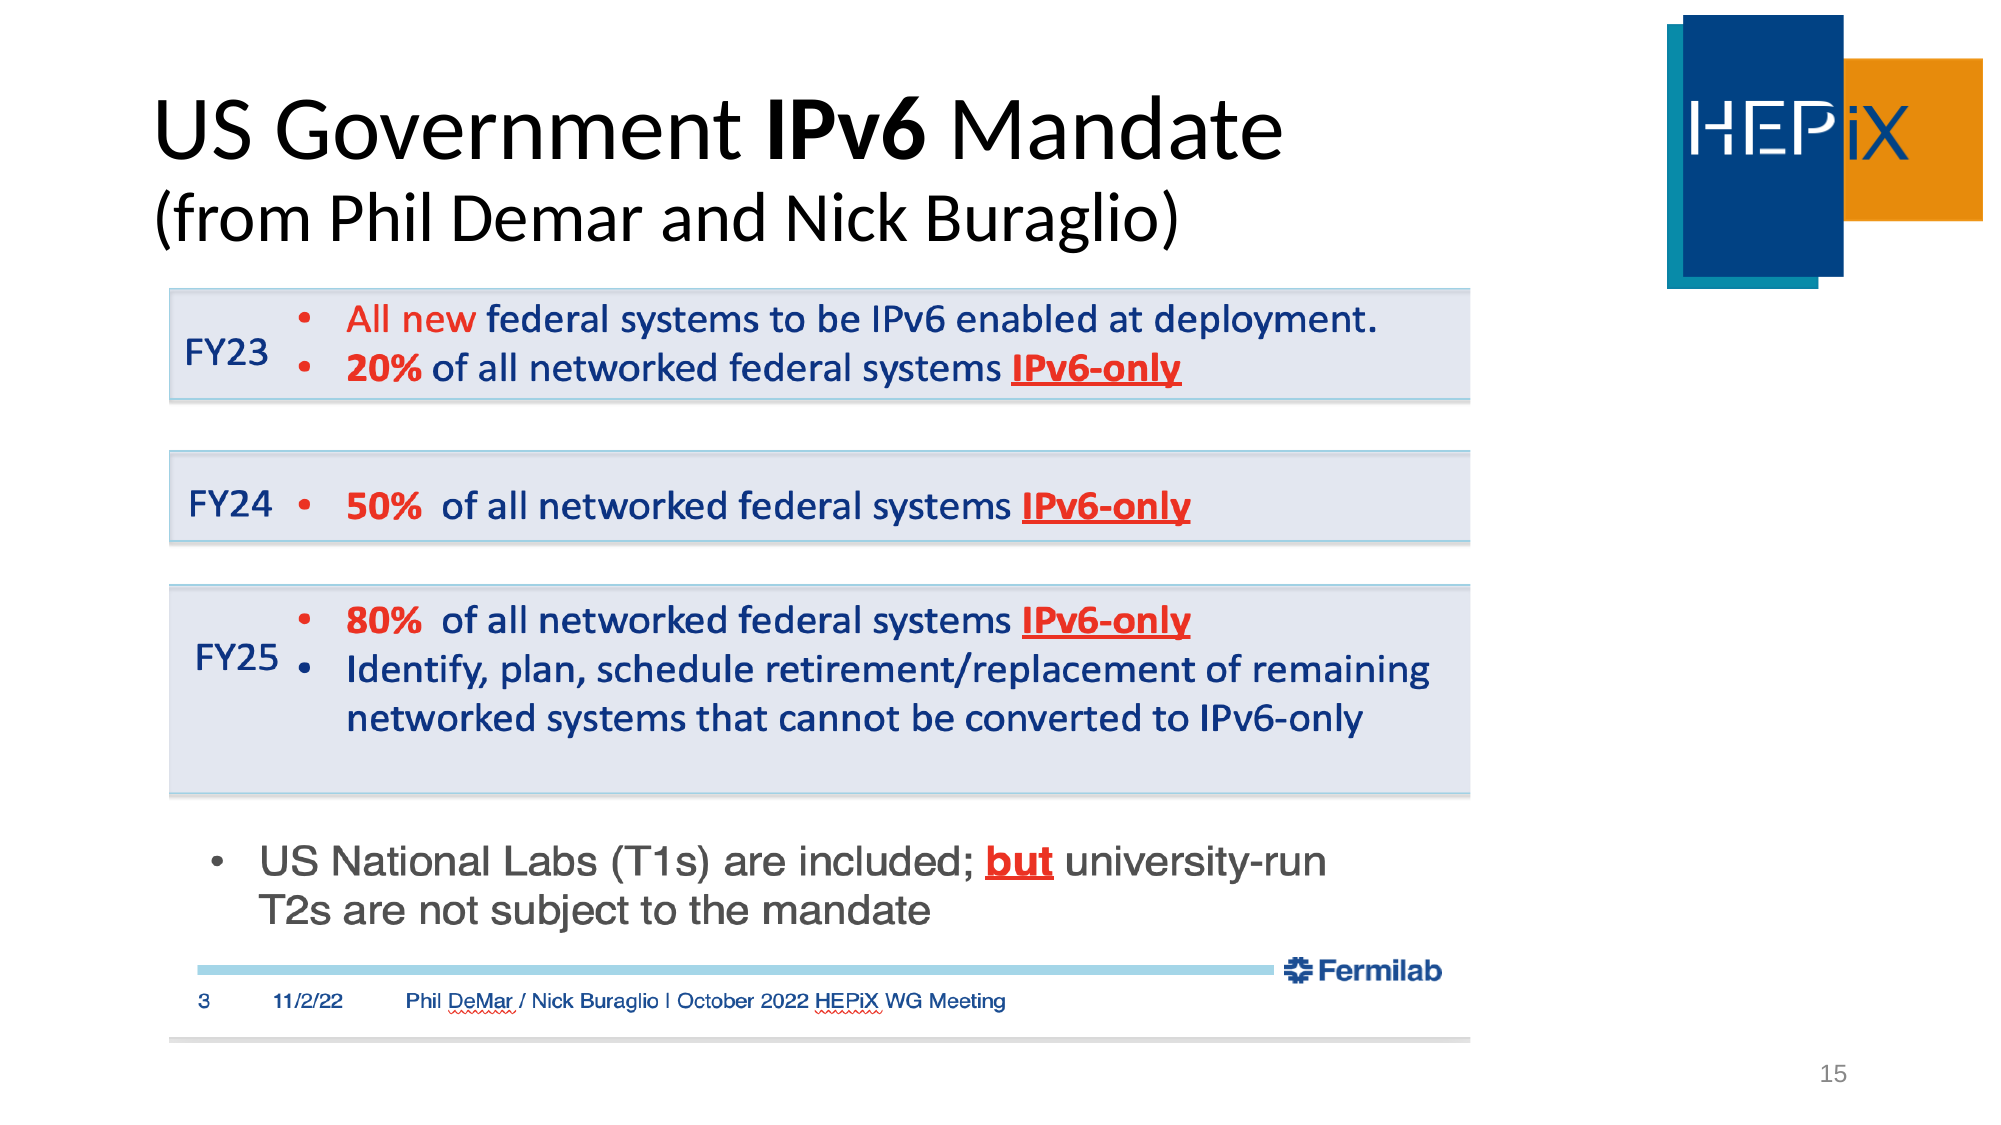

# US Government IPv6 Mandate (from Phil Demar and Nick Buraglio)